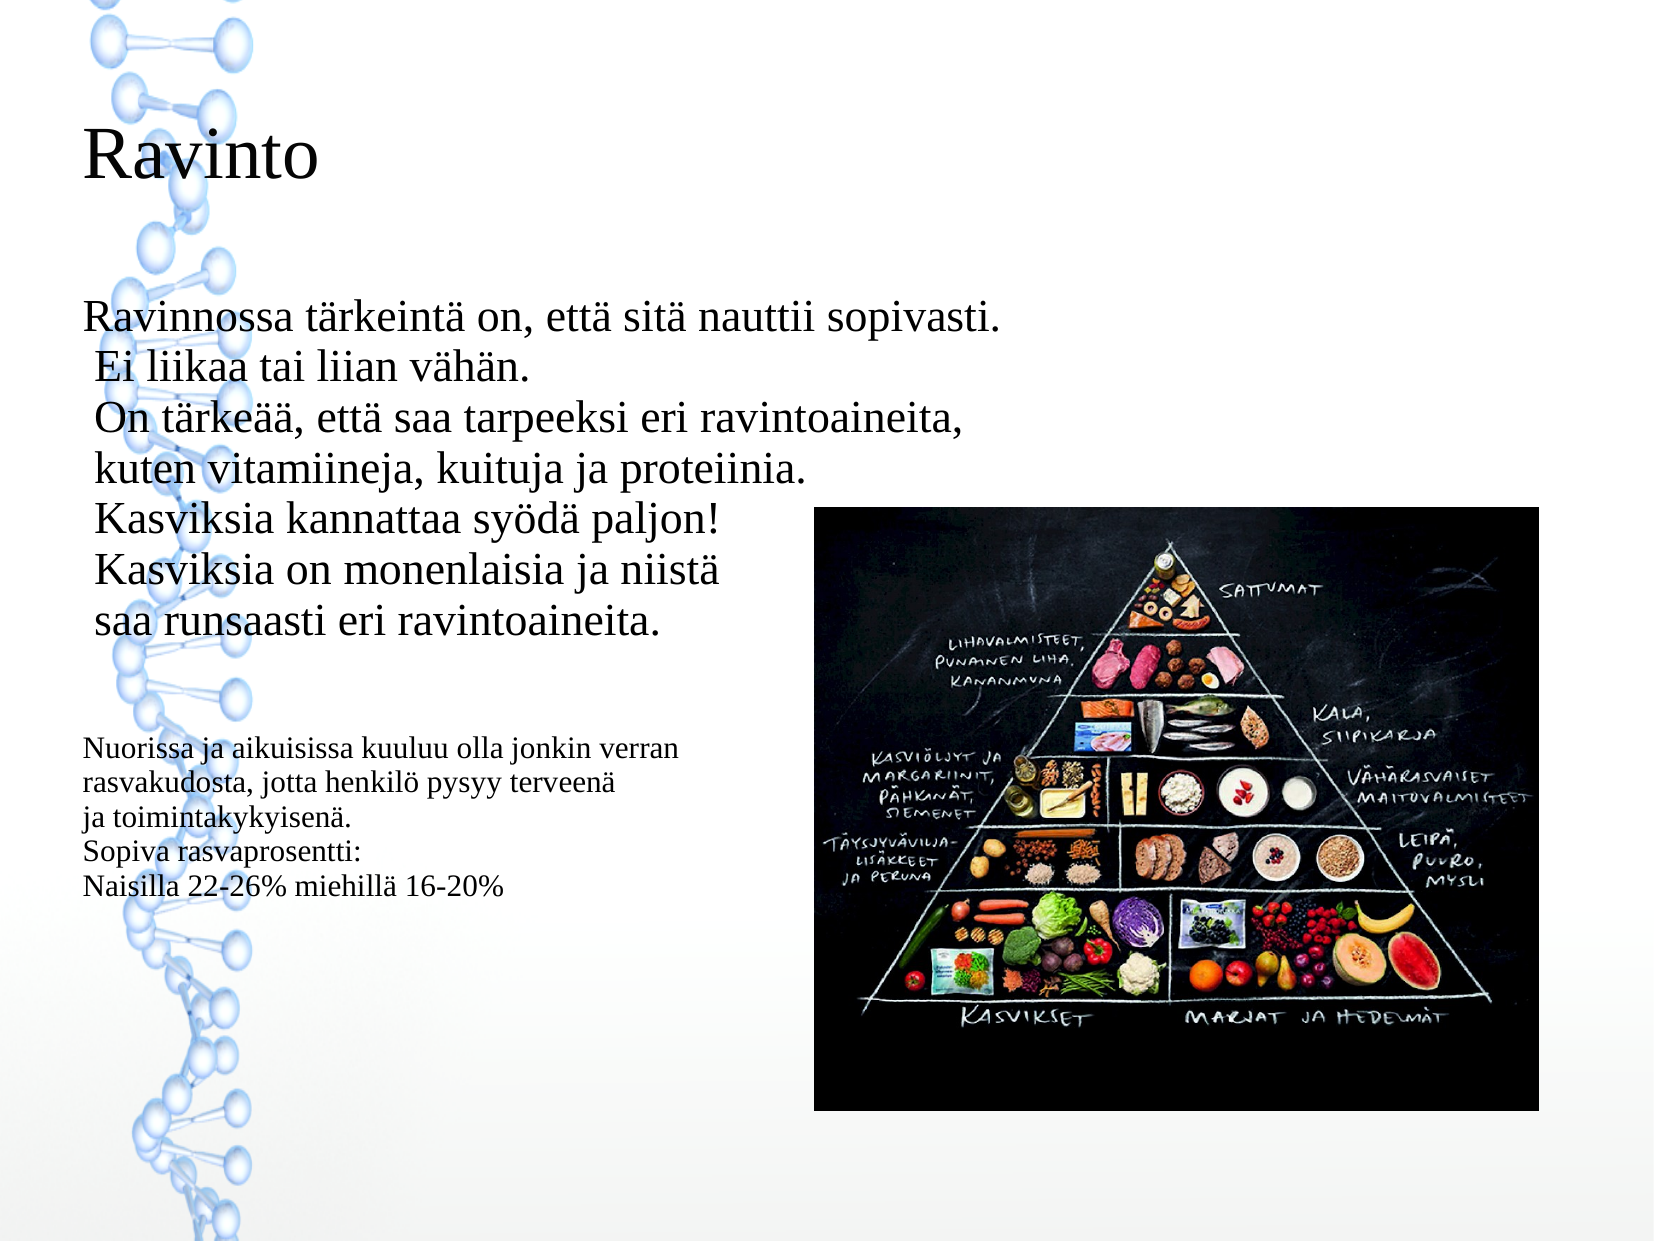

# Ravinto
Ravinnossa tärkeintä on, että sitä nauttii sopivasti.
 Ei liikaa tai liian vähän.
 On tärkeää, että saa tarpeeksi eri ravintoaineita,
 kuten vitamiineja, kuituja ja proteiinia.
 Kasviksia kannattaa syödä paljon!
 Kasviksia on monenlaisia ja niistä
 saa runsaasti eri ravintoaineita.
Nuorissa ja aikuisissa kuuluu olla jonkin verran
rasvakudosta, jotta henkilö pysyy terveenä
ja toimintakykyisenä.
Sopiva rasvaprosentti:
Naisilla 22-26% miehillä 16-20%